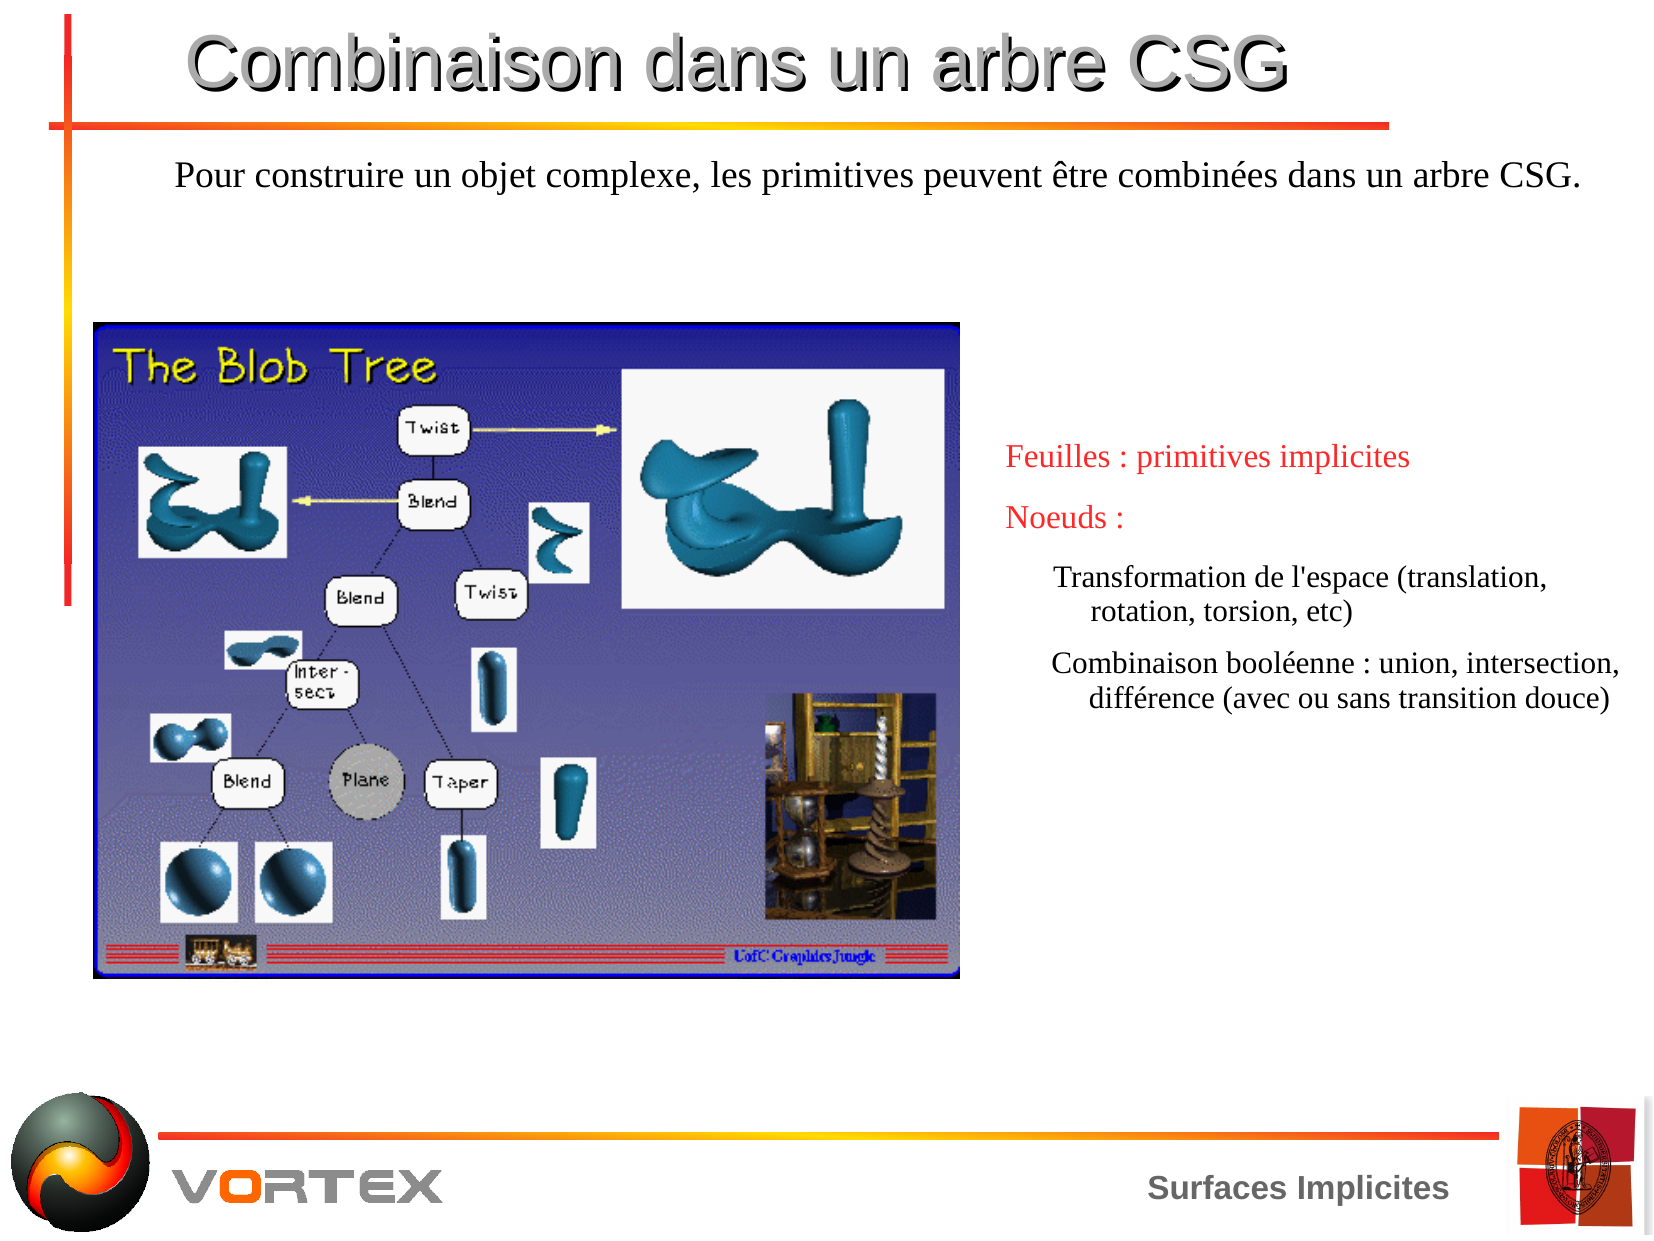

# Combinaison dans un arbre CSG
Pour construire un objet complexe, les primitives peuvent être combinées dans un arbre CSG.
Feuilles : primitives implicites
Noeuds :
Transformation de l'espace (translation, rotation, torsion, etc)
Combinaison booléenne : union, intersection, différence (avec ou sans transition douce)